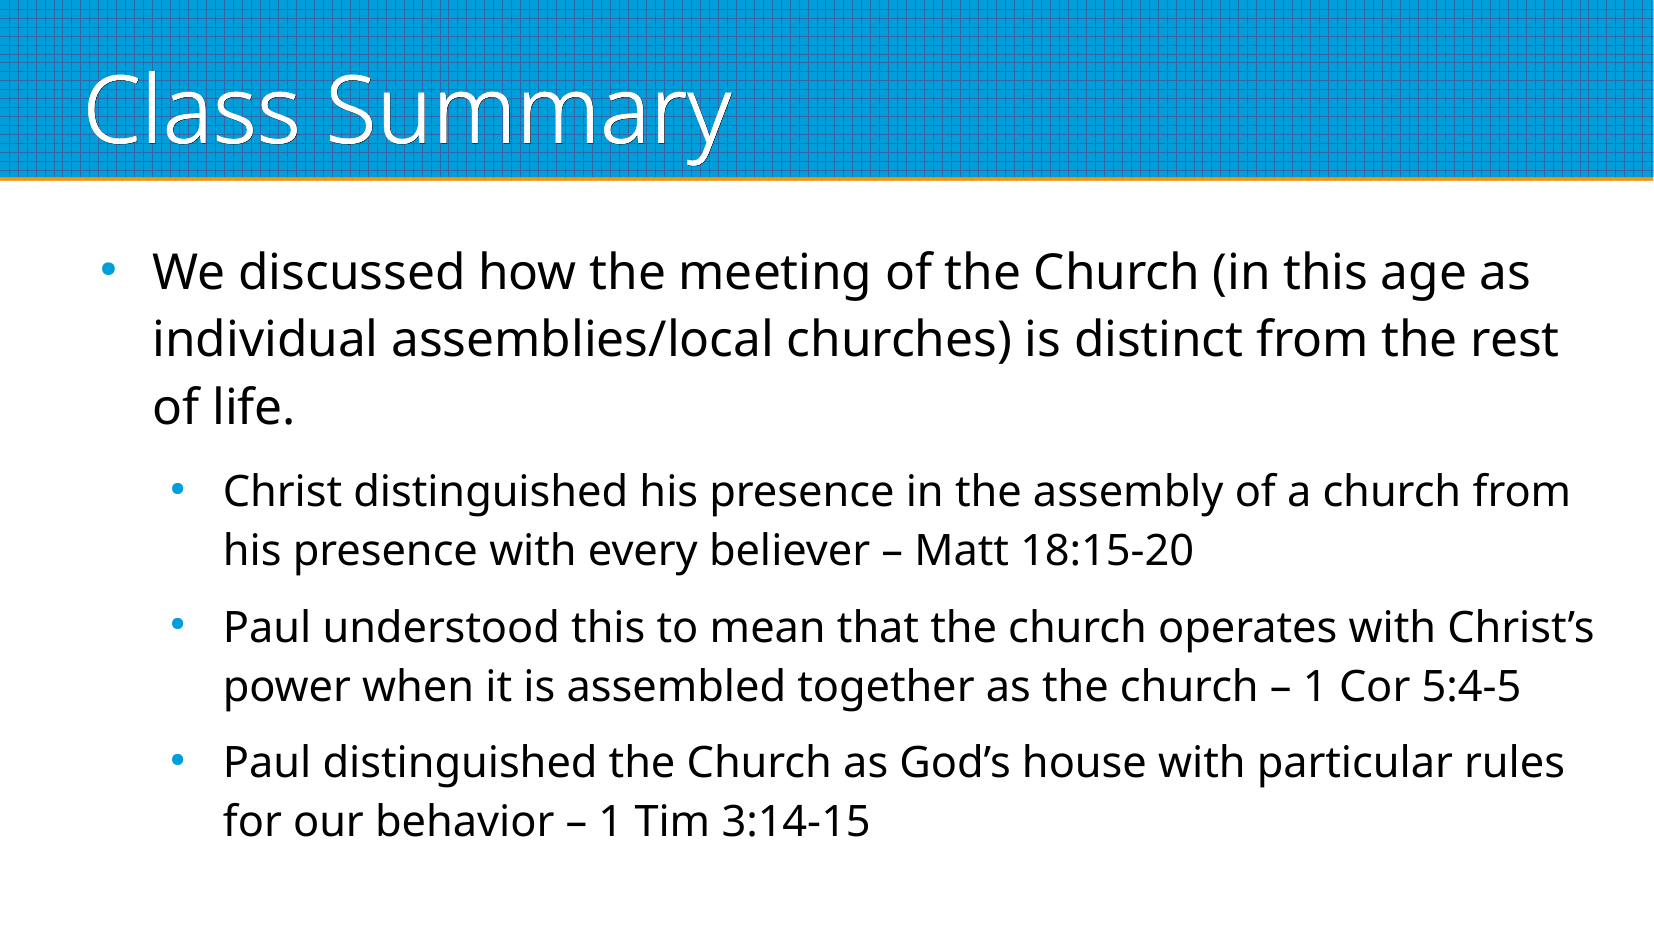

# Class Summary
We discussed how the meeting of the Church (in this age as individual assemblies/local churches) is distinct from the rest of life.
Christ distinguished his presence in the assembly of a church from his presence with every believer – Matt 18:15-20
Paul understood this to mean that the church operates with Christ’s power when it is assembled together as the church – 1 Cor 5:4-5
Paul distinguished the Church as God’s house with particular rules for our behavior – 1 Tim 3:14-15